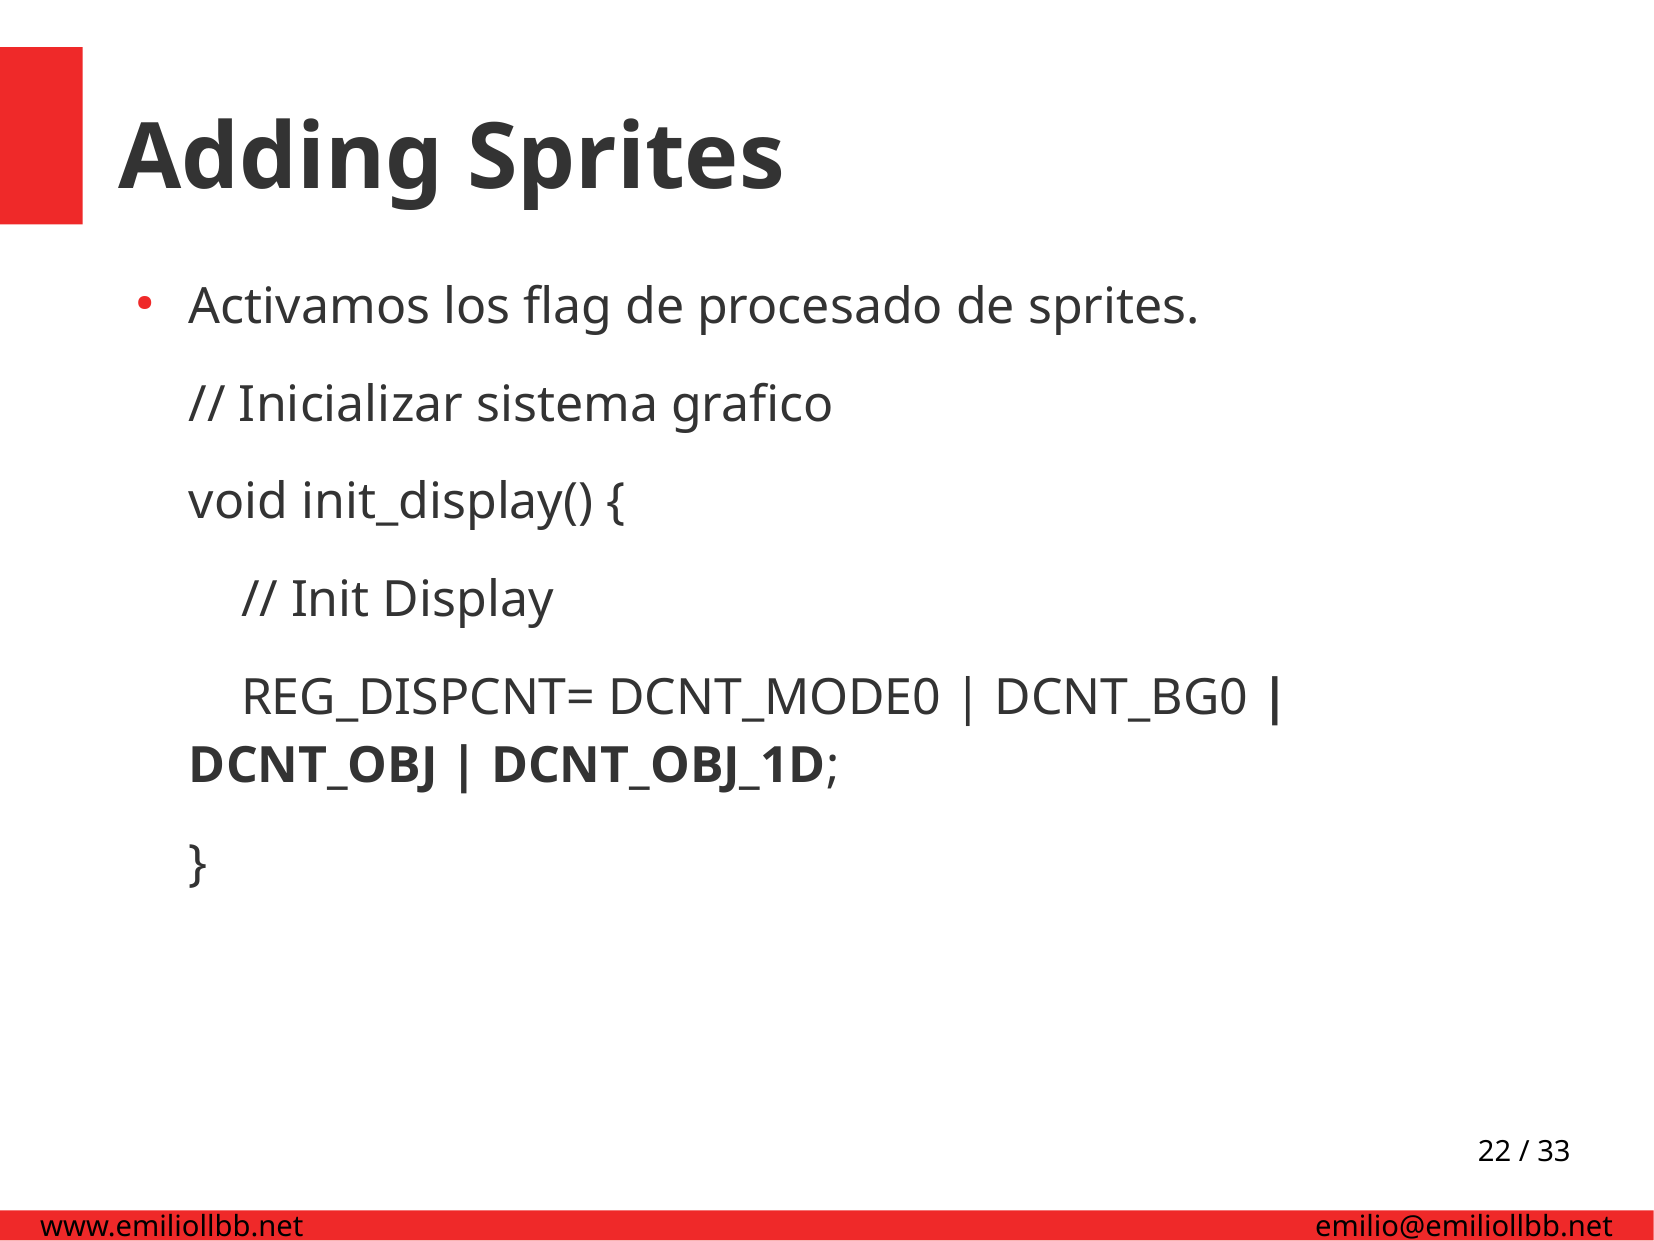

# Adding Sprites
Activamos los flag de procesado de sprites.
// Inicializar sistema grafico
void init_display() {
 // Init Display
 REG_DISPCNT= DCNT_MODE0 | DCNT_BG0 | DCNT_OBJ | DCNT_OBJ_1D;
}
22